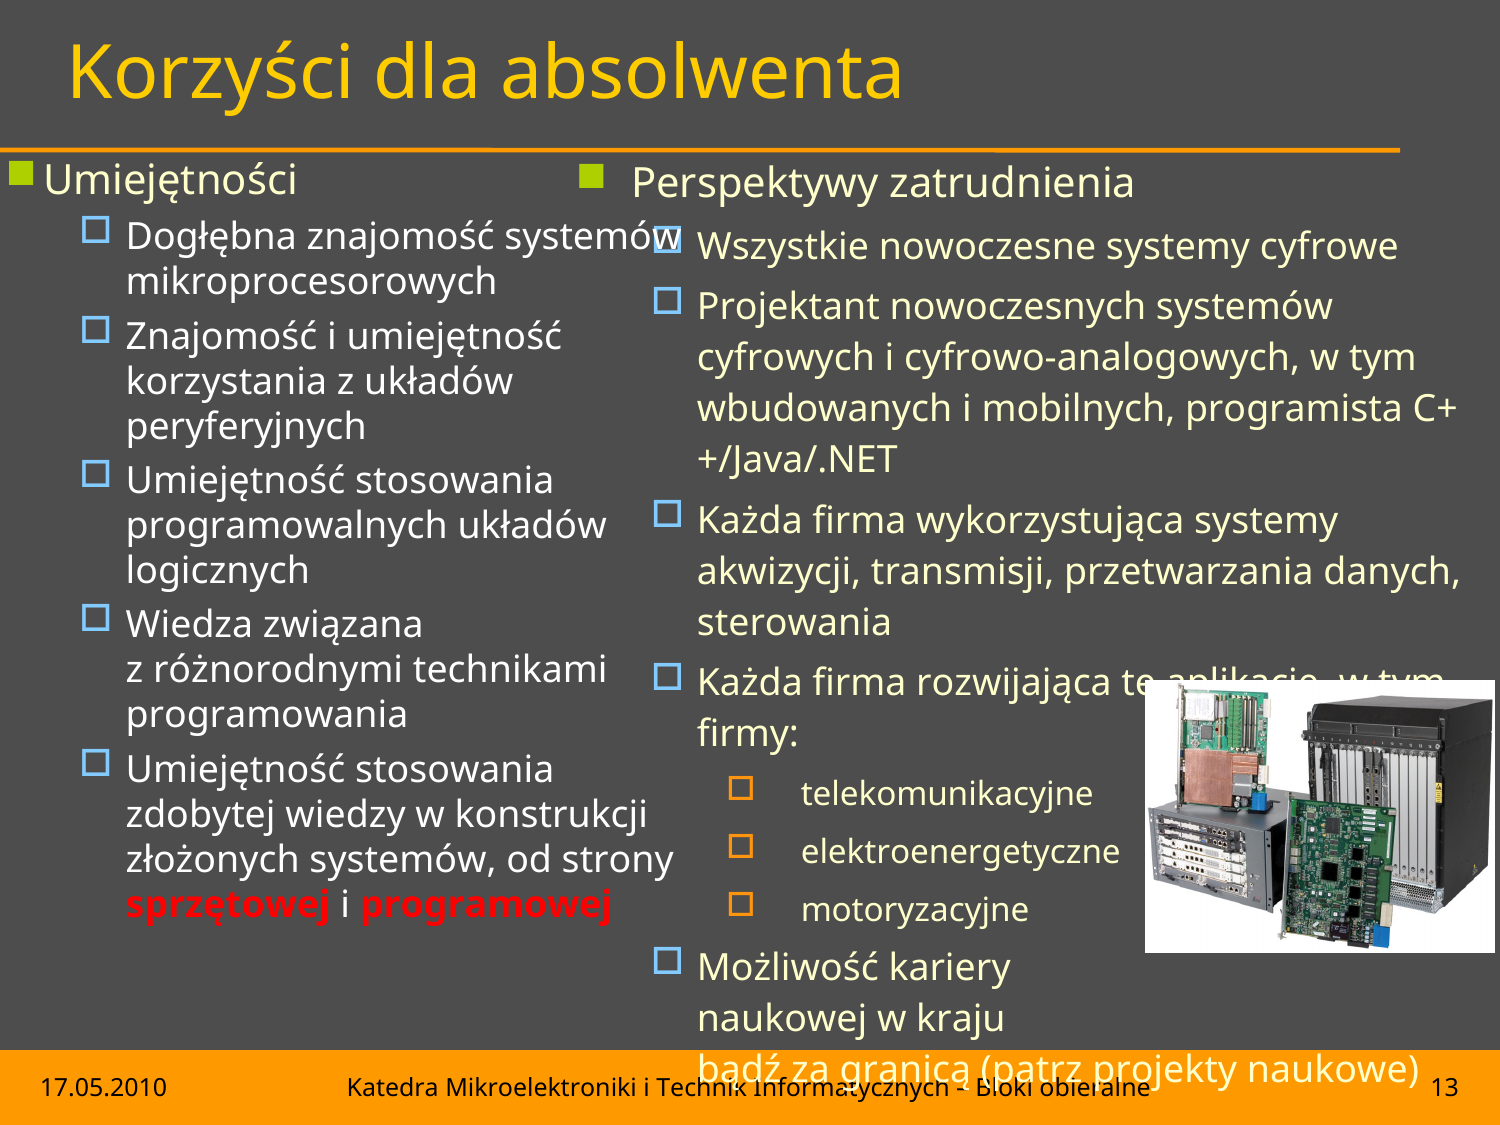

# Korzyści dla absolwenta
Umiejętności
Dogłębna znajomość systemów mikroprocesorowych
Znajomość i umiejętność korzystania z układów peryferyjnych
Umiejętność stosowania programowalnych układów logicznych
Wiedza związana z różnorodnymi technikami programowania
Umiejętność stosowania zdobytej wiedzy w konstrukcji złożonych systemów, od strony sprzętowej i programowej
Perspektywy zatrudnienia
Wszystkie nowoczesne systemy cyfrowe
Projektant nowoczesnych systemów cyfrowych i cyfrowo-analogowych, w tym wbudowanych i mobilnych, programista C++/Java/.NET
Każda firma wykorzystująca systemy akwizycji, transmisji, przetwarzania danych, sterowania
Każda firma rozwijająca te aplikacje, w tym firmy:
telekomunikacyjne
elektroenergetyczne
motoryzacyjne
Możliwość kariery
naukowej w kraju
bądź za granicą (patrz projekty naukowe)
17.05.2010
Katedra Mikroelektroniki i Technik Informatycznych – Bloki obieralne
13